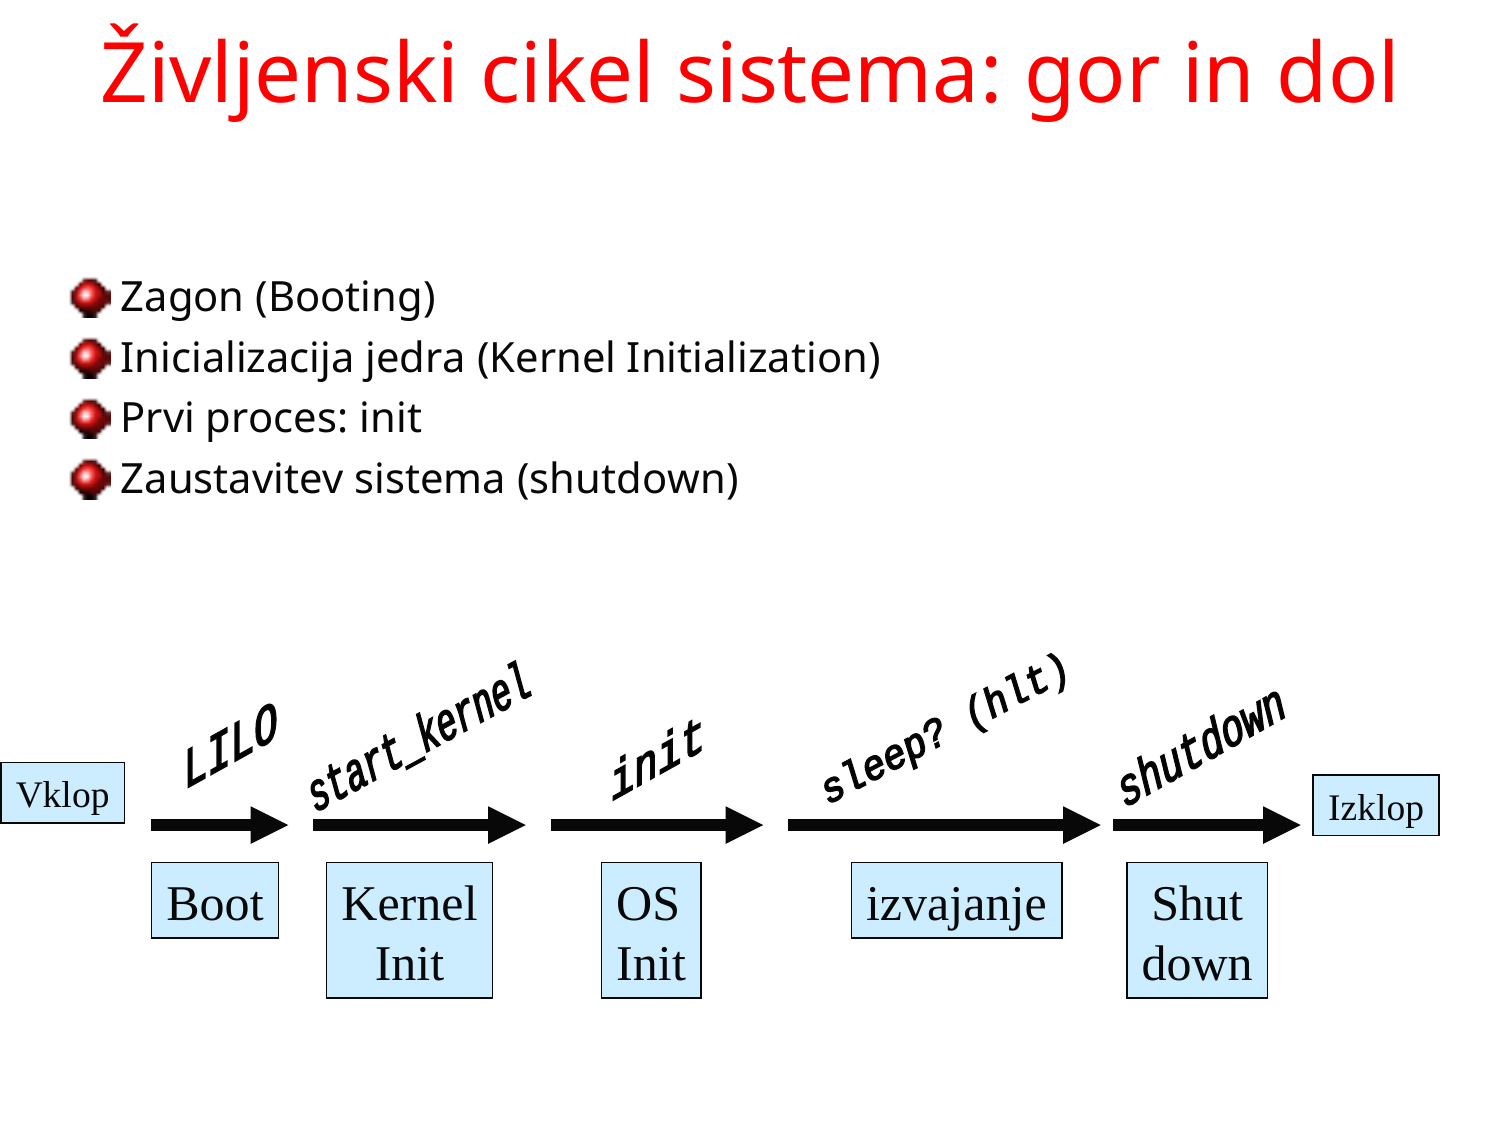

# Življenski cikel sistema: gor in dol
Zagon (Booting)
Inicializacija jedra (Kernel Initialization)
Prvi proces: init
Zaustavitev sistema (shutdown)
LILO
shutdown
init
Vklop
Izklop
Boot
Kernel
Init
OS
Init
izvajanje
Shut
down
start_kernel
sleep? (hlt)